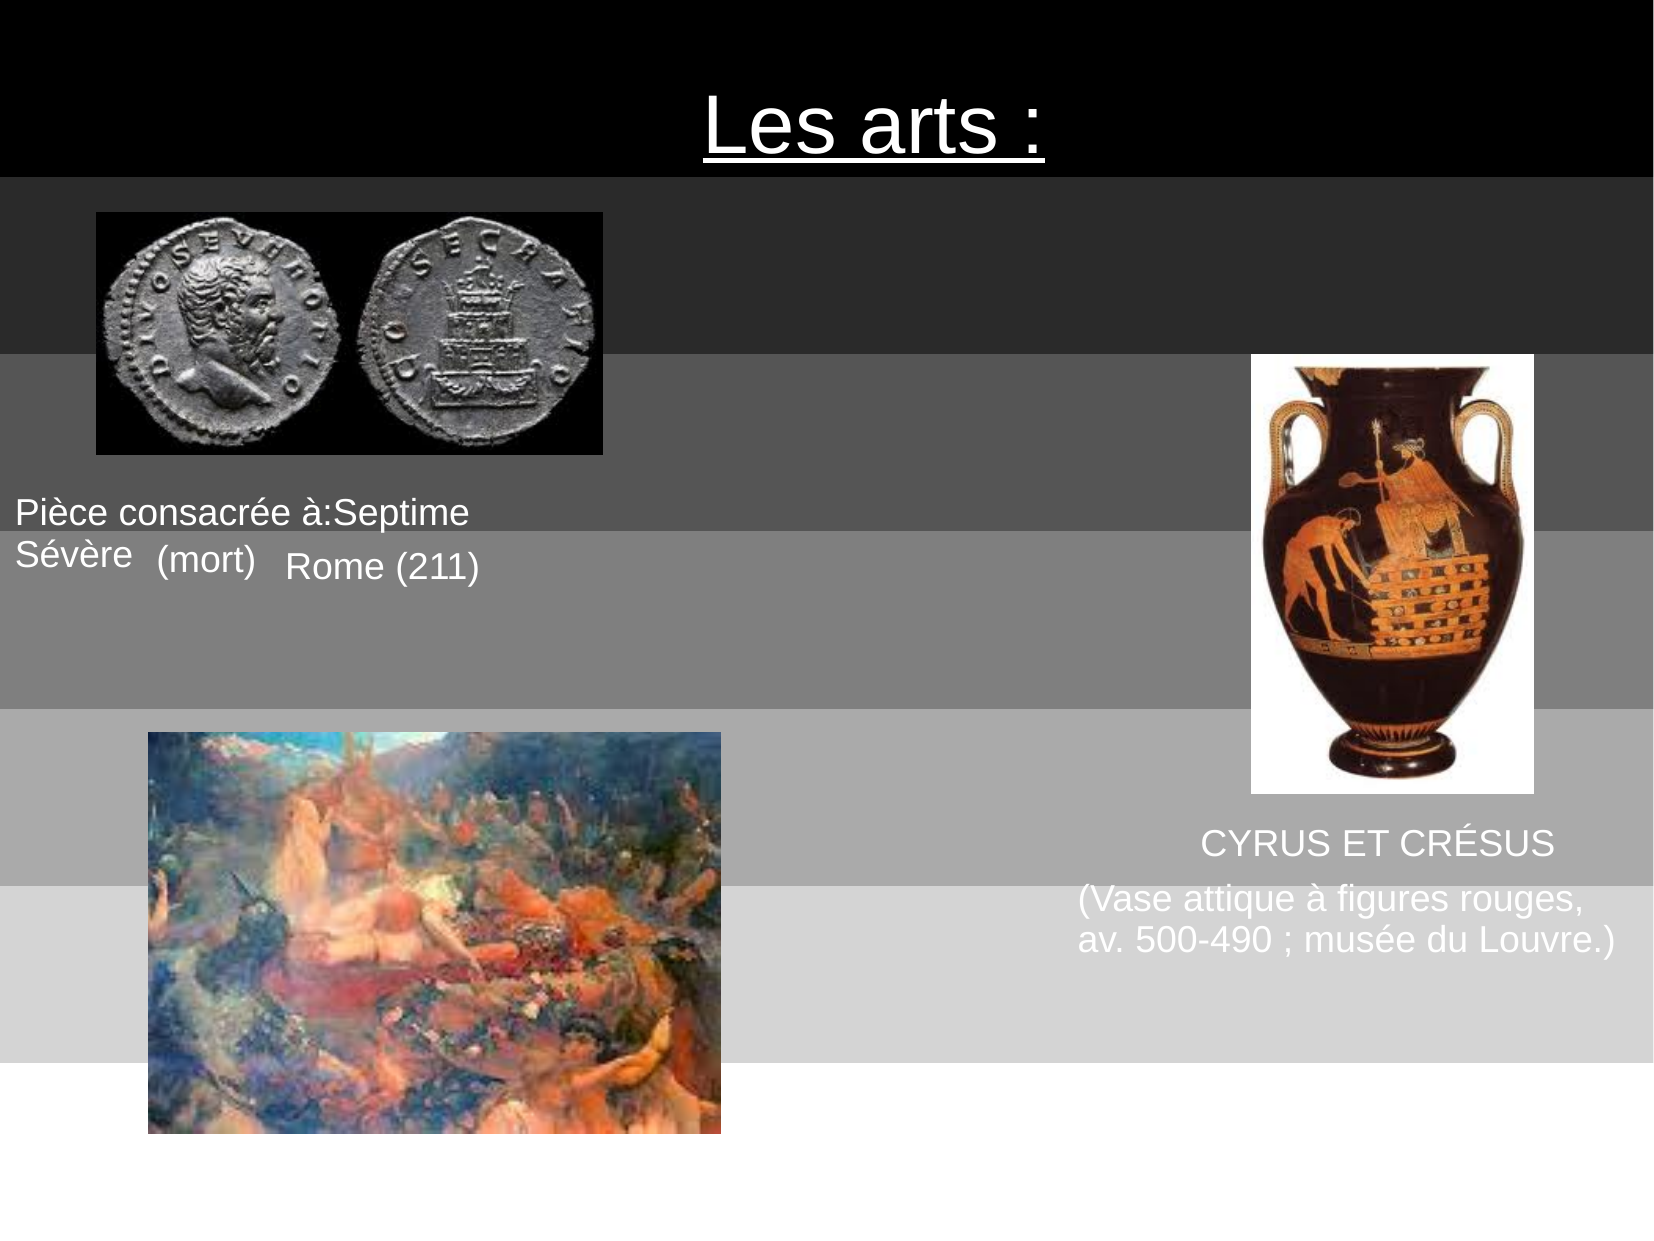

Les arts :
Pièce consacrée à:Septime Sévère
(mort)
 Rome (211)
CYRUS ET CRÉSUS
(Vase attique à figures rouges, av. 500-490 ; musée du Louvre.)
Le Bucher Funéraire, C. Butler, Toile, 1909